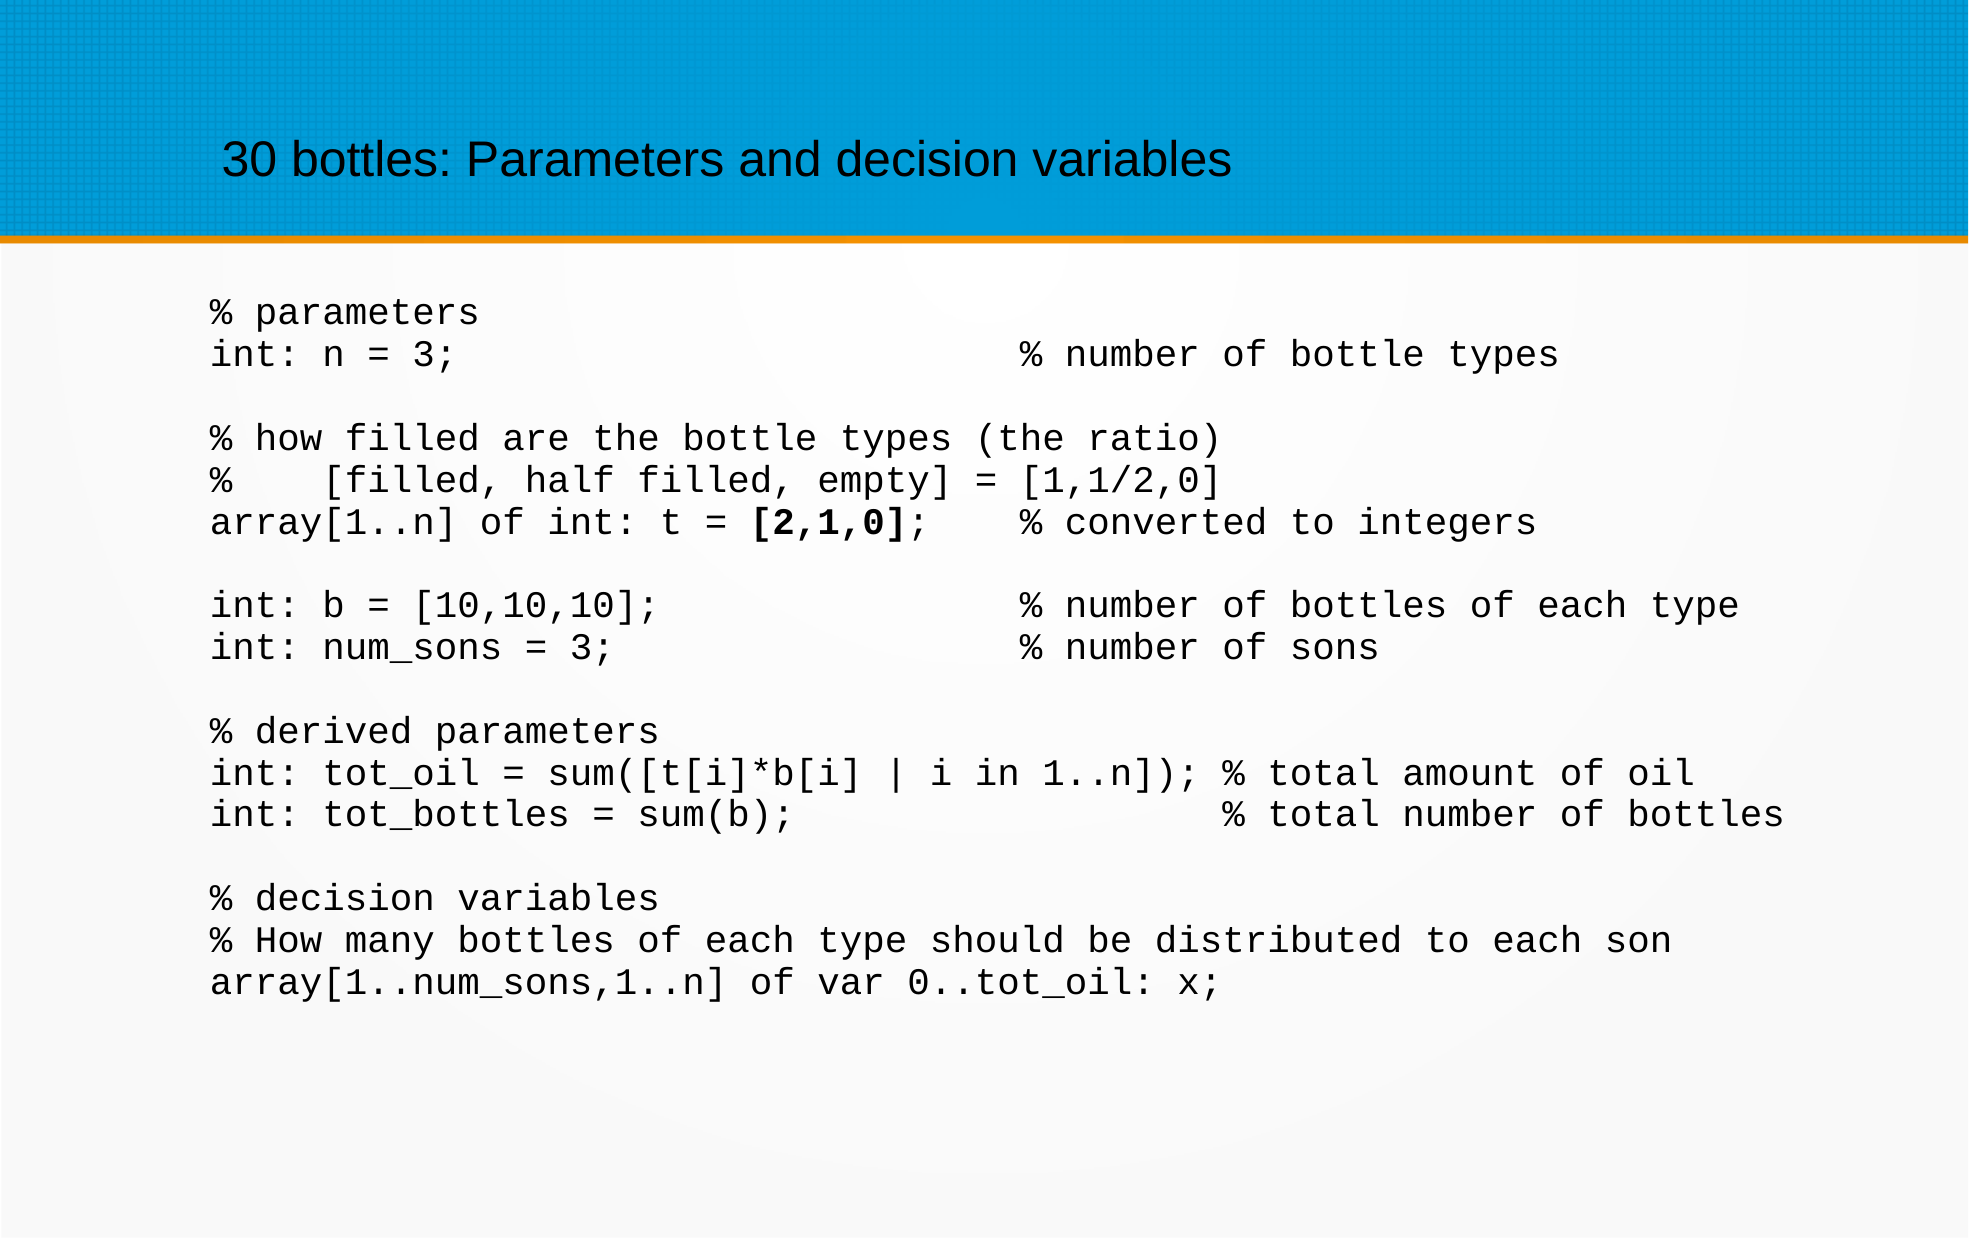

30 bottles: Parameters and decision variables
% parameters
int: n = 3; % number of bottle types
% how filled are the bottle types (the ratio)
% [filled, half filled, empty] = [1,1/2,0]
array[1..n] of int: t = [2,1,0]; % converted to integers
int: b = [10,10,10]; % number of bottles of each type
int: num_sons = 3; % number of sons
% derived parameters
int: tot_oil = sum([t[i]*b[i] | i in 1..n]); % total amount of oil
int: tot_bottles = sum(b); % total number of bottles
% decision variables
% How many bottles of each type should be distributed to each son
array[1..num_sons,1..n] of var 0..tot_oil: x;